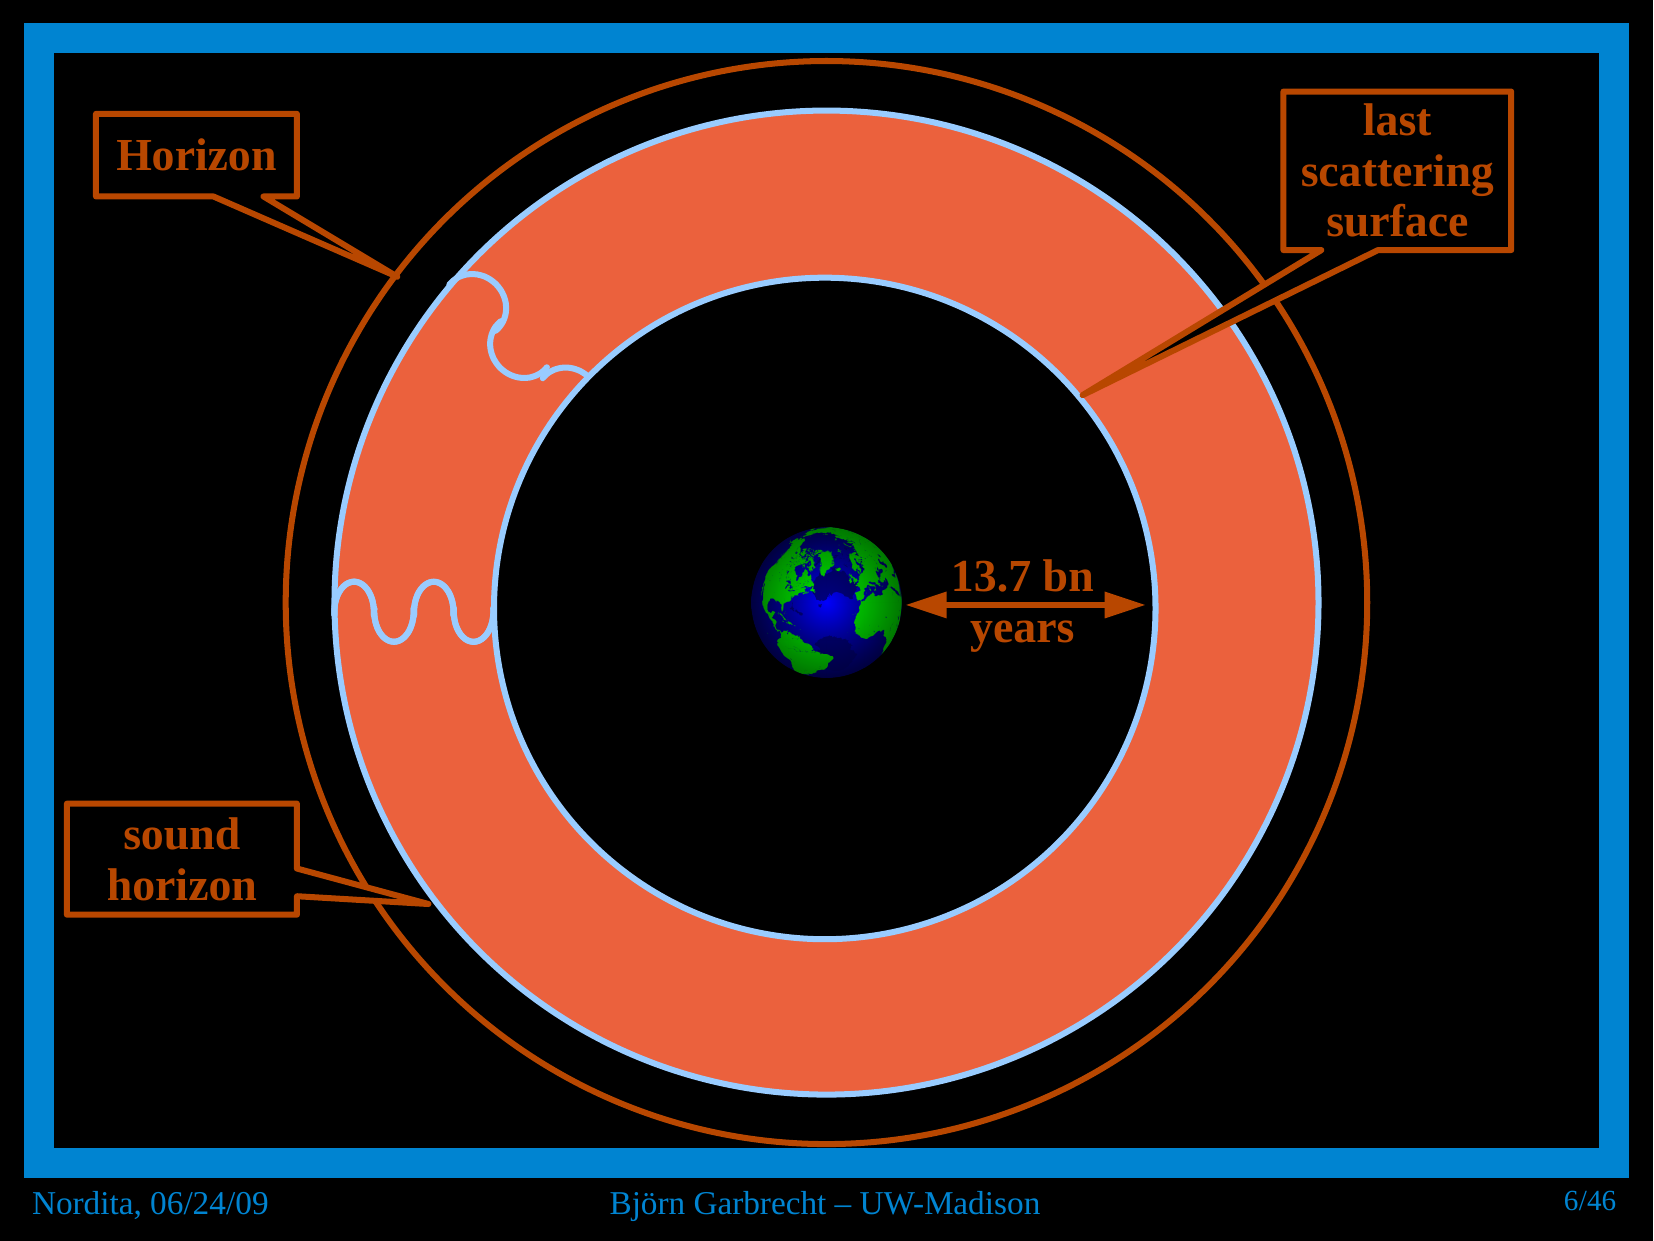

last scattering surface
Horizon
13.7 bn years
sound horizon
Björn Garbrecht – UW-Madison
6